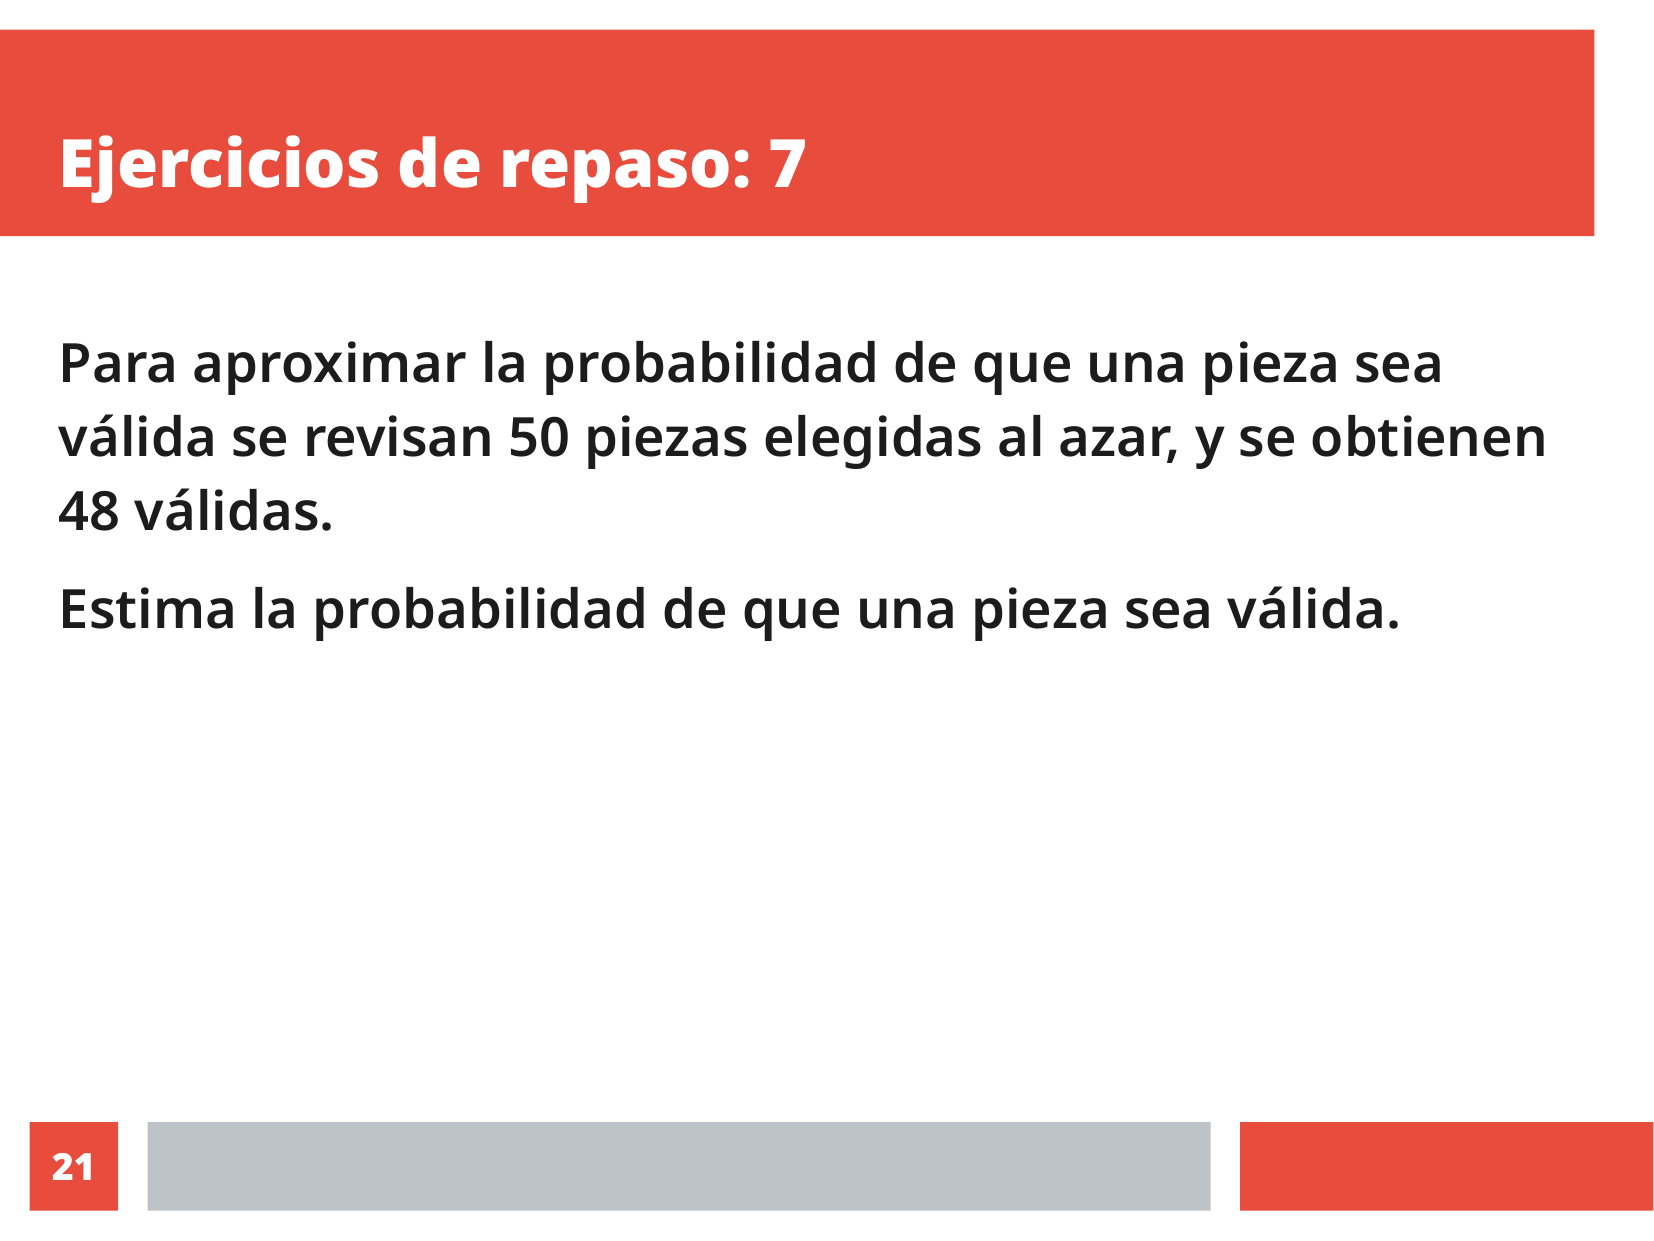

# Ejercicios de repaso: 7
Para aproximar la probabilidad de que una pieza sea válida se revisan 50 piezas elegidas al azar, y se obtienen 48 válidas.
Estima la probabilidad de que una pieza sea válida.
21